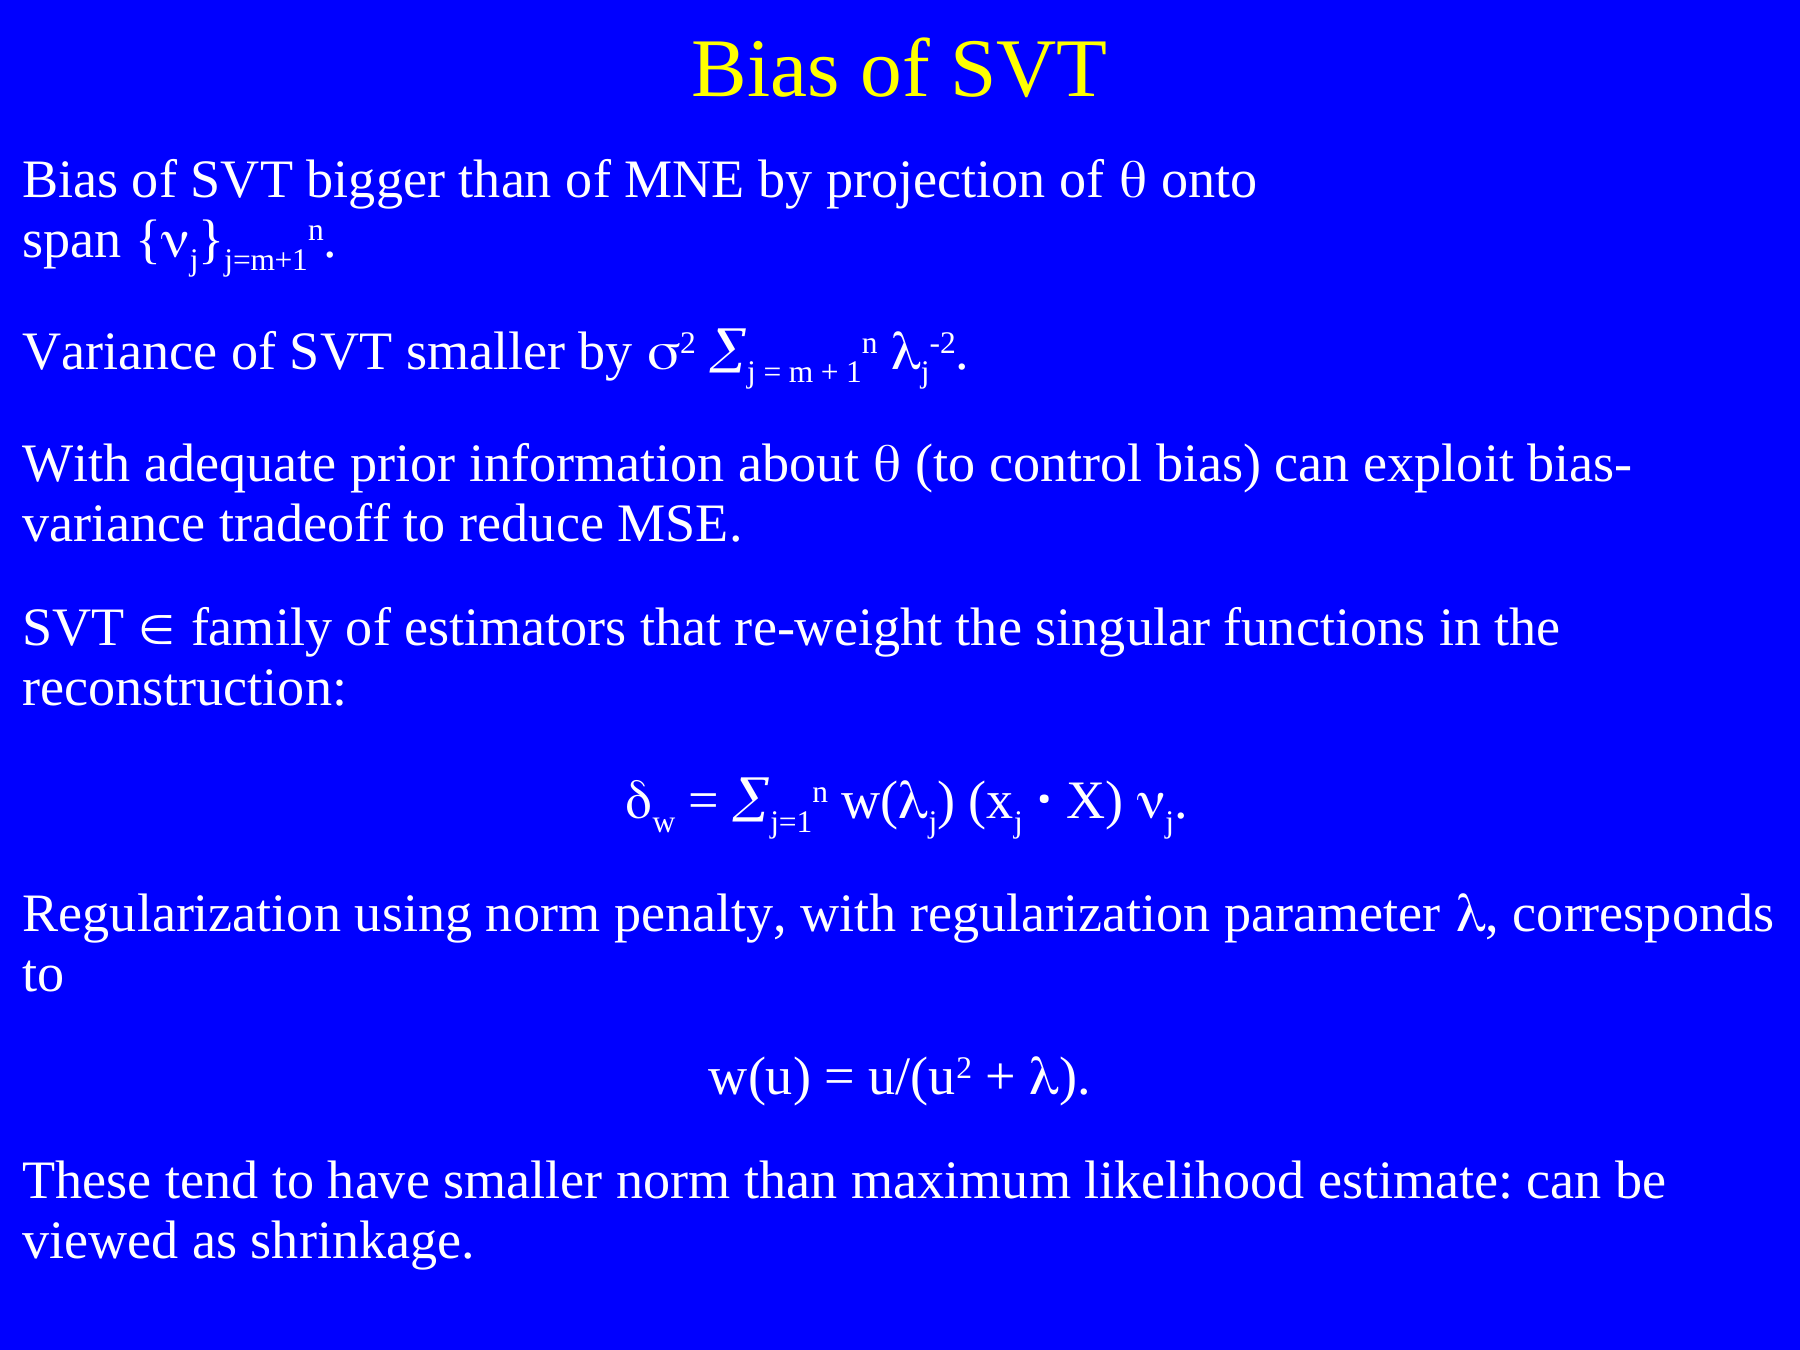

# Bias of SVT
Bias of SVT bigger than of MNE by projection of  onto
span {j}j=m+1n.
Variance of SVT smaller by 2 j = m + 1n j-2.
With adequate prior information about  (to control bias) can exploit bias-variance tradeoff to reduce MSE.
SVT  family of estimators that re-weight the singular functions in the reconstruction:
 w = j=1n w(j) (xj · X) j.
Regularization using norm penalty, with regularization parameter , corresponds to
w(u) = u/(u2 + ).
These tend to have smaller norm than maximum likelihood estimate: can be viewed as shrinkage.